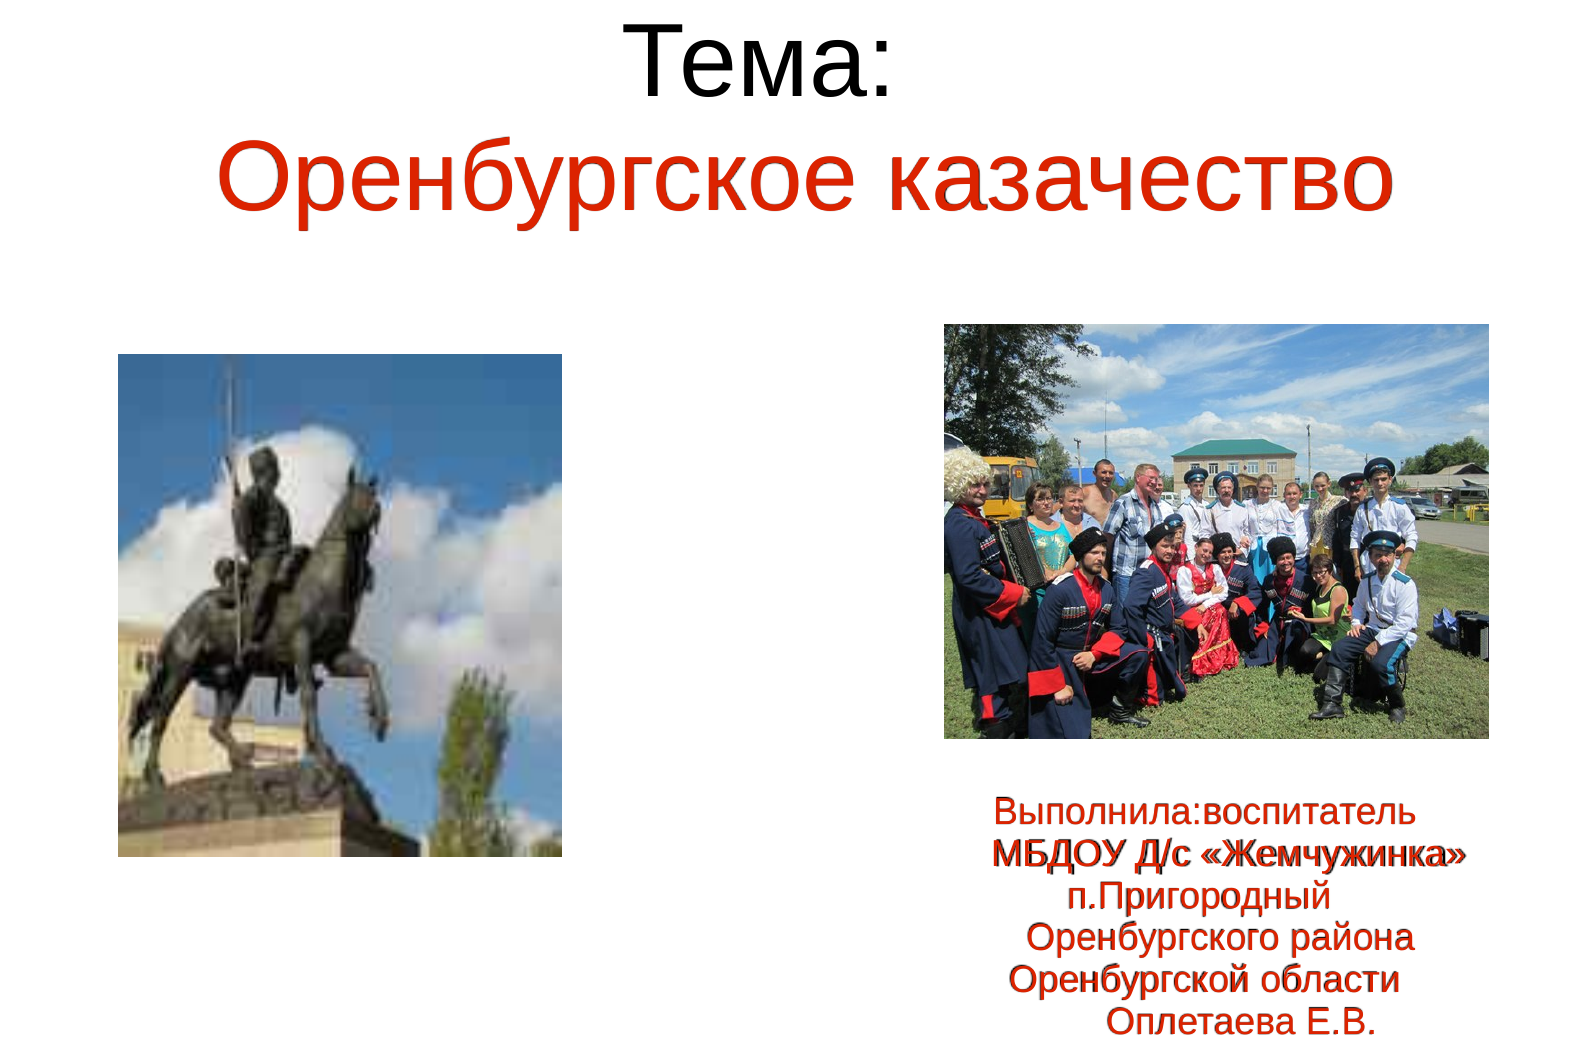

# Тема:
Оренбургское казачество
 Выполнила:воспитатель МБДОУ Д/с «Жемчужинка»
 п.Пригородный
 Оренбургского района
 Оренбургской области
 Оплетаева Е.В.